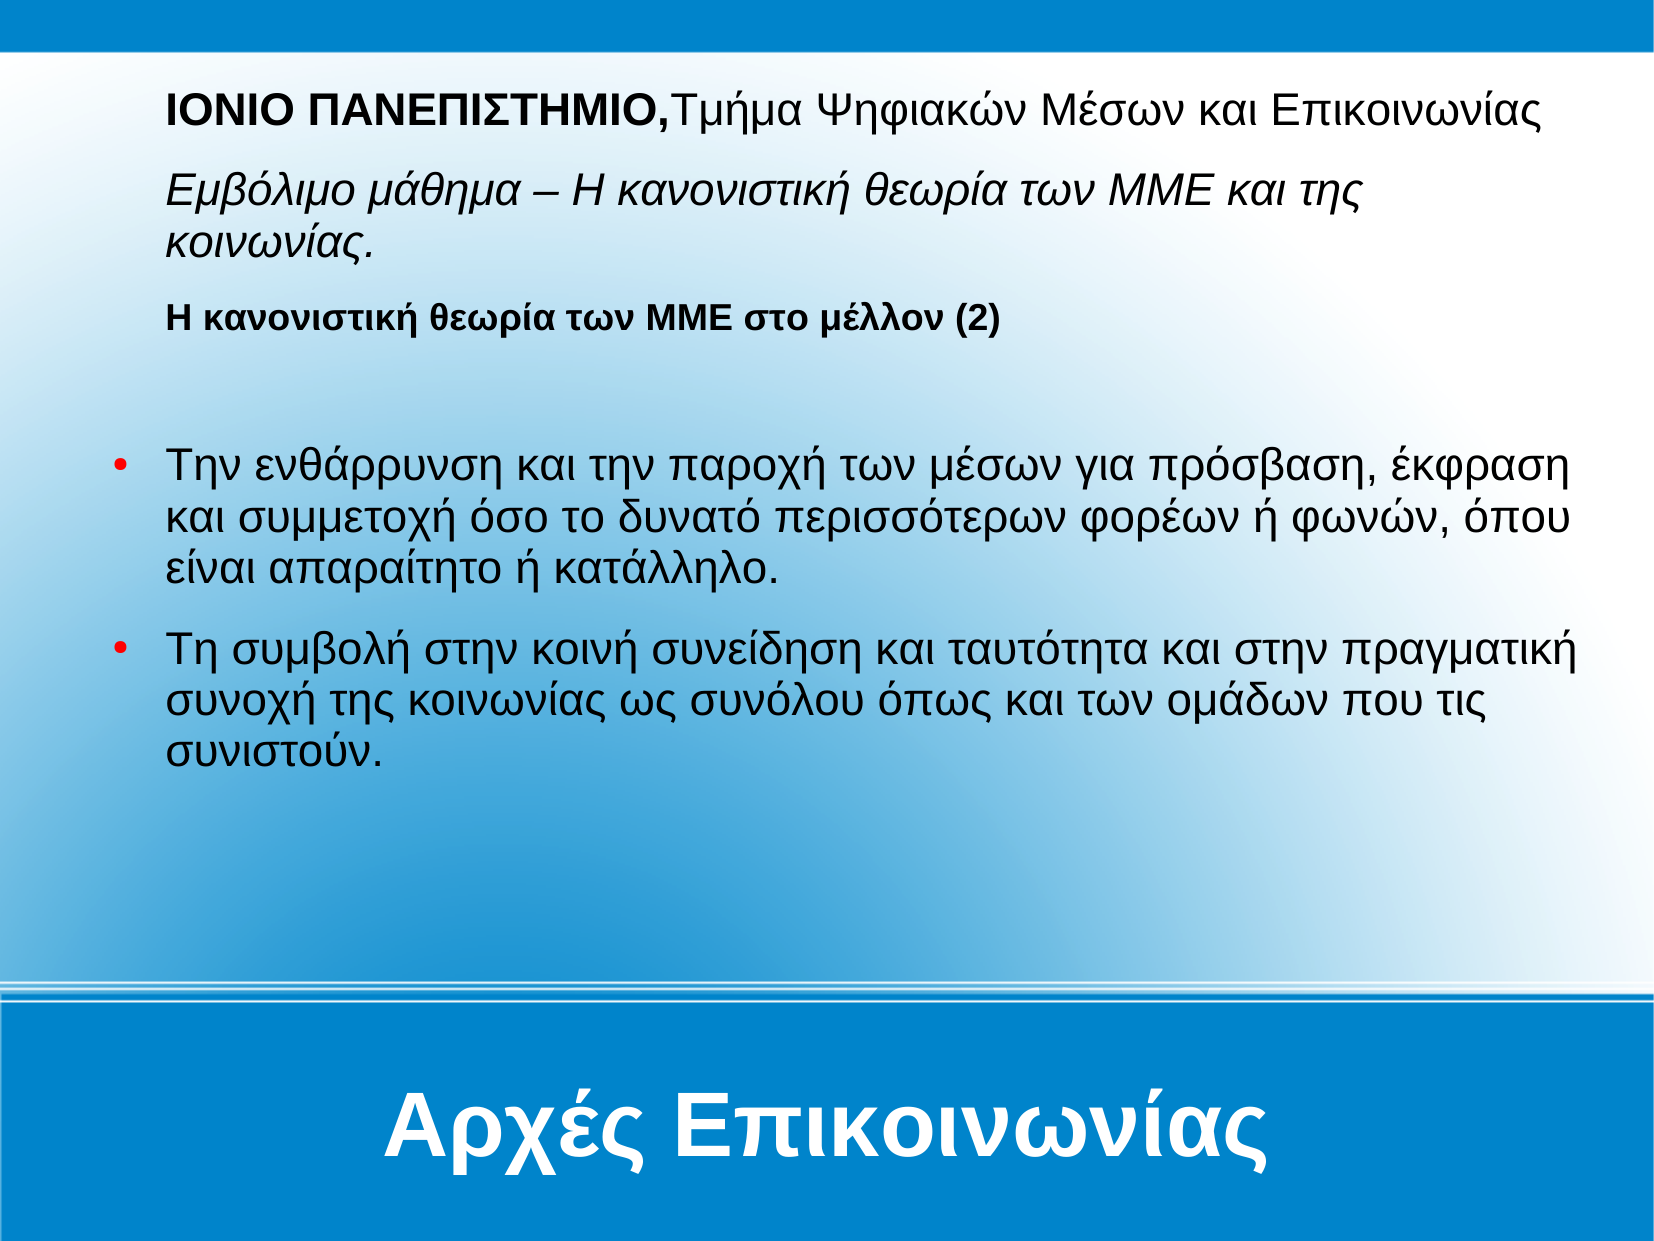

ΙΟΝΙΟ ΠΑΝΕΠΙΣΤΗΜΙΟ,Τμήμα Ψηφιακών Μέσων και Επικοινωνίας
Εμβόλιμο μάθημα – Η κανονιστική θεωρία των ΜΜΕ και της κοινωνίας.
Η κανονιστική θεωρία των ΜΜΕ στο μέλλον (2)
Την ενθάρρυνση και την παροχή των μέσων για πρόσβαση, έκφραση και συμμετοχή όσο το δυνατό περισσότερων φορέων ή φωνών, όπου είναι απαραίτητο ή κατάλληλο.
Τη συμβολή στην κοινή συνείδηση και ταυτότητα και στην πραγματική συνοχή της κοινωνίας ως συνόλου όπως και των ομάδων που τις συνιστούν.
# Αρχές Επικοινωνίας